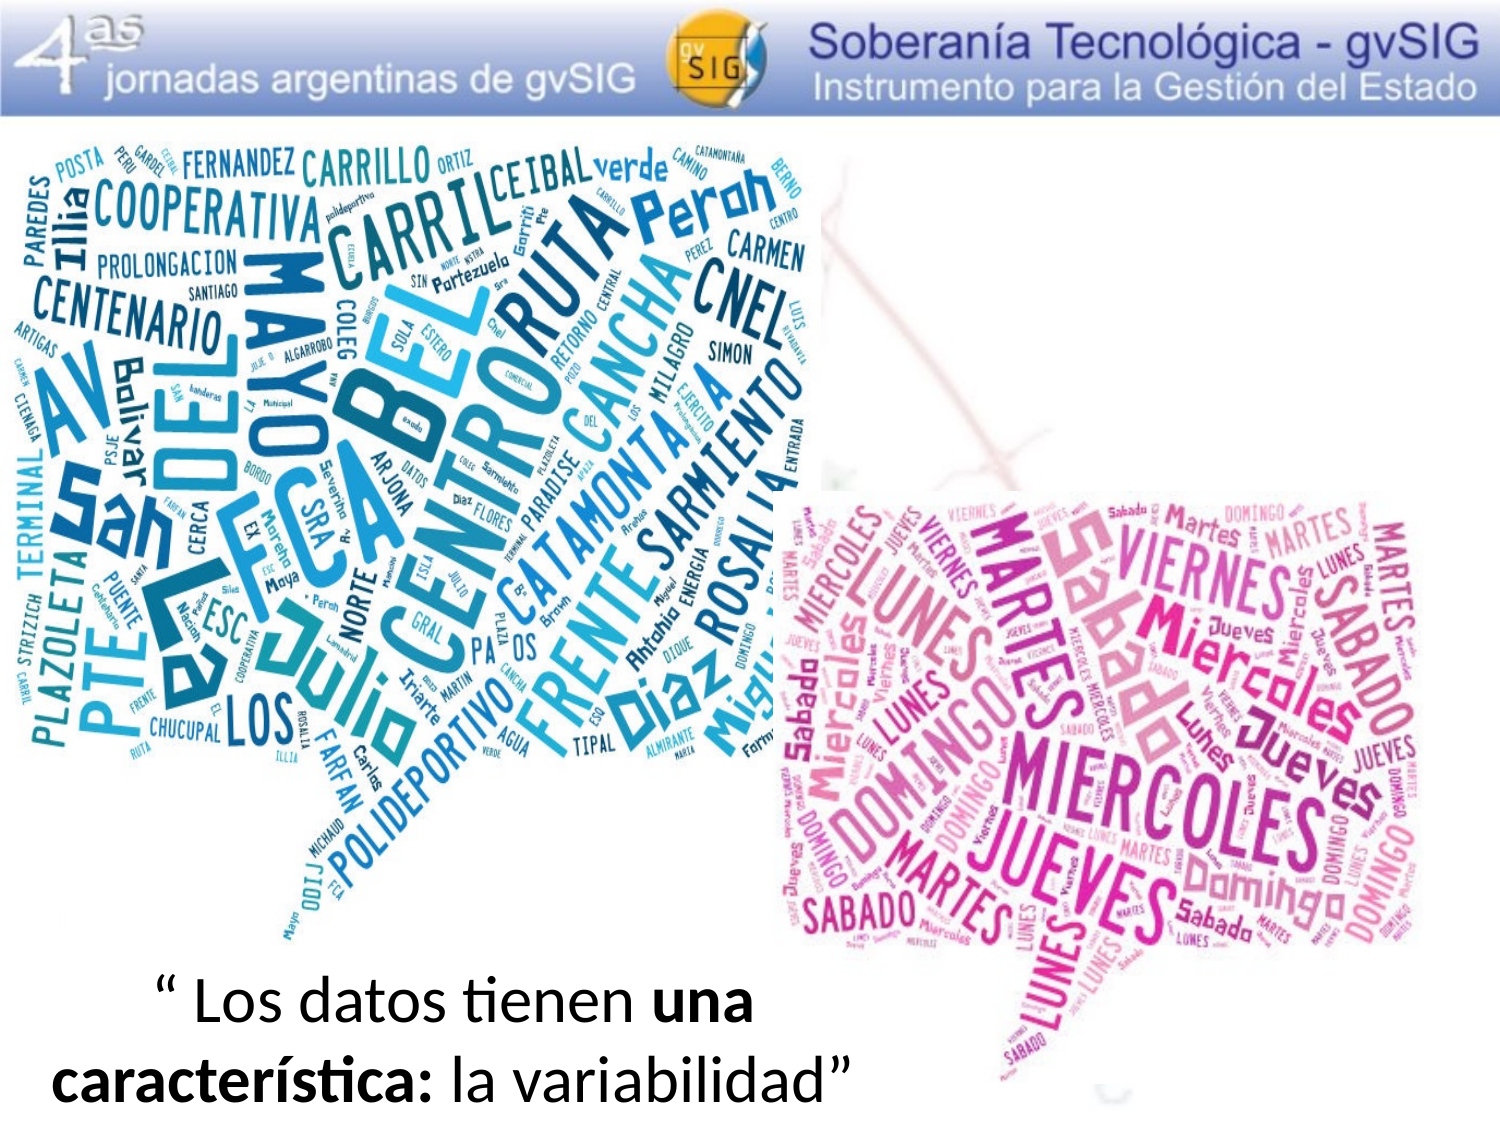

“ Los datos tienen una característica: la variabilidad”